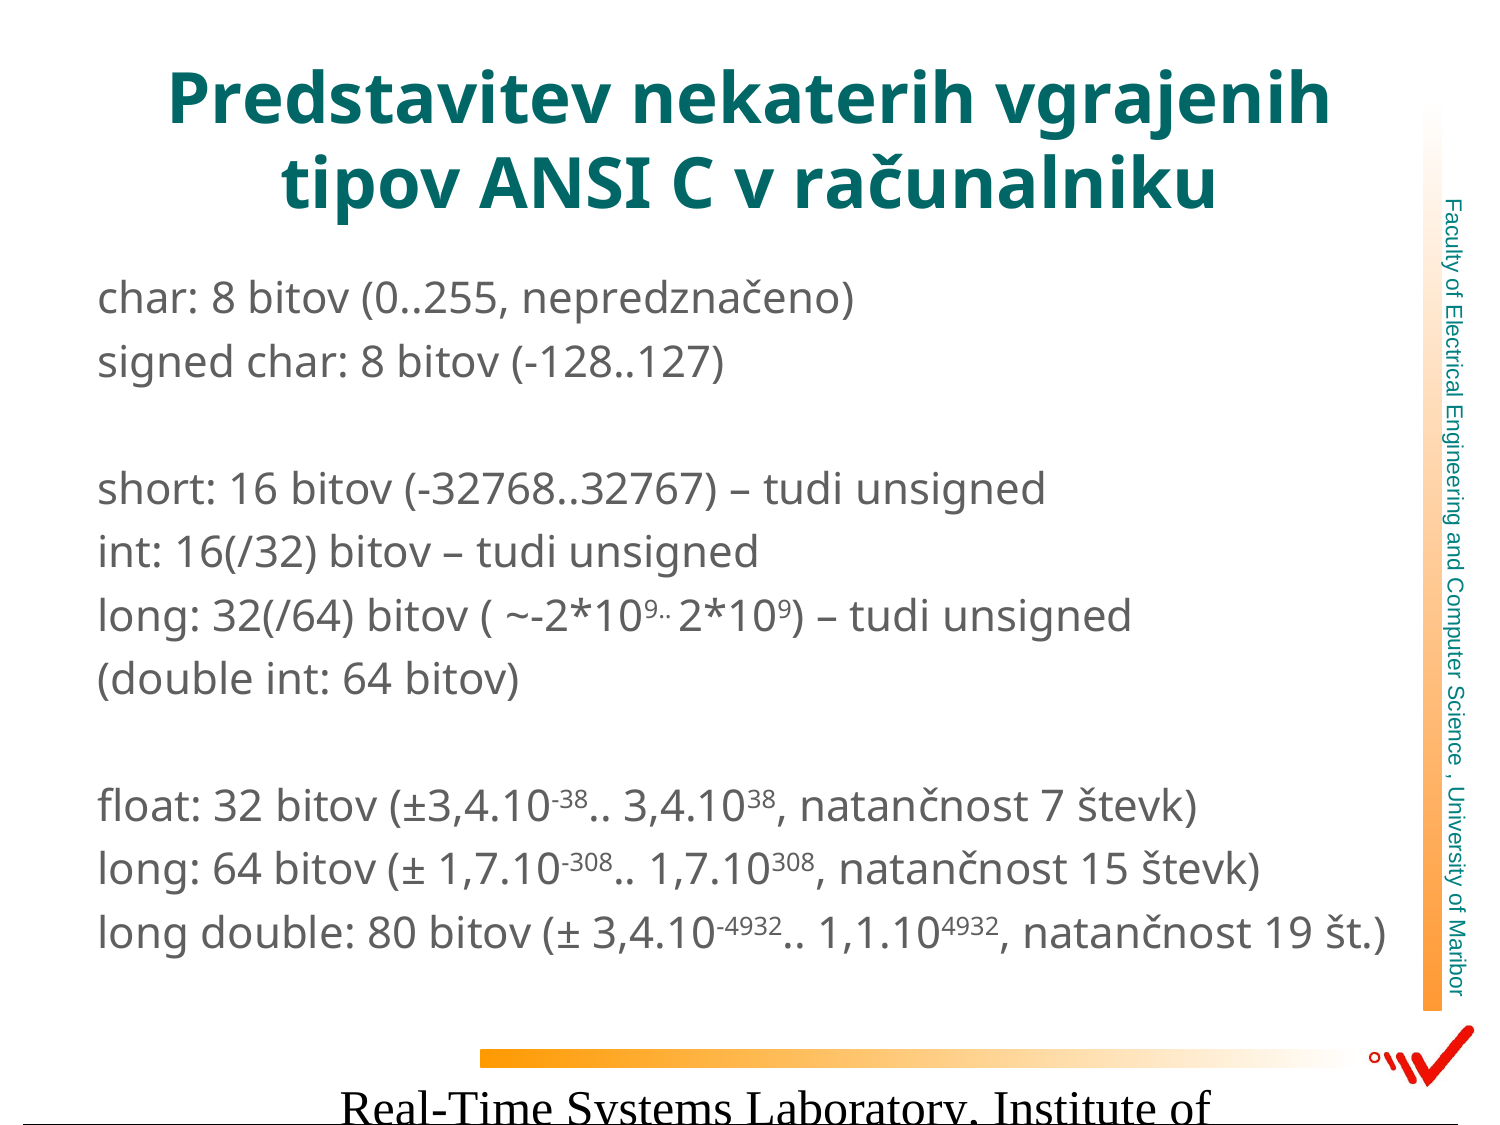

# Predstavitev nekaterih vgrajenih tipov ANSI C v računalniku
char: 8 bitov (0..255, nepredznačeno)
signed char: 8 bitov (-128..127)
short: 16 bitov (-32768..32767) – tudi unsigned
int: 16(/32) bitov – tudi unsigned
long: 32(/64) bitov ( ~-2*109.. 2*109) – tudi unsigned
(double int: 64 bitov)
float: 32 bitov (±3,4.10-38.. 3,4.1038, natančnost 7 števk)
long: 64 bitov (± 1,7.10-308.. 1,7.10308, natančnost 15 števk)
long double: 80 bitov (± 3,4.10-4932.. 1,1.104932, natančnost 19 št.)